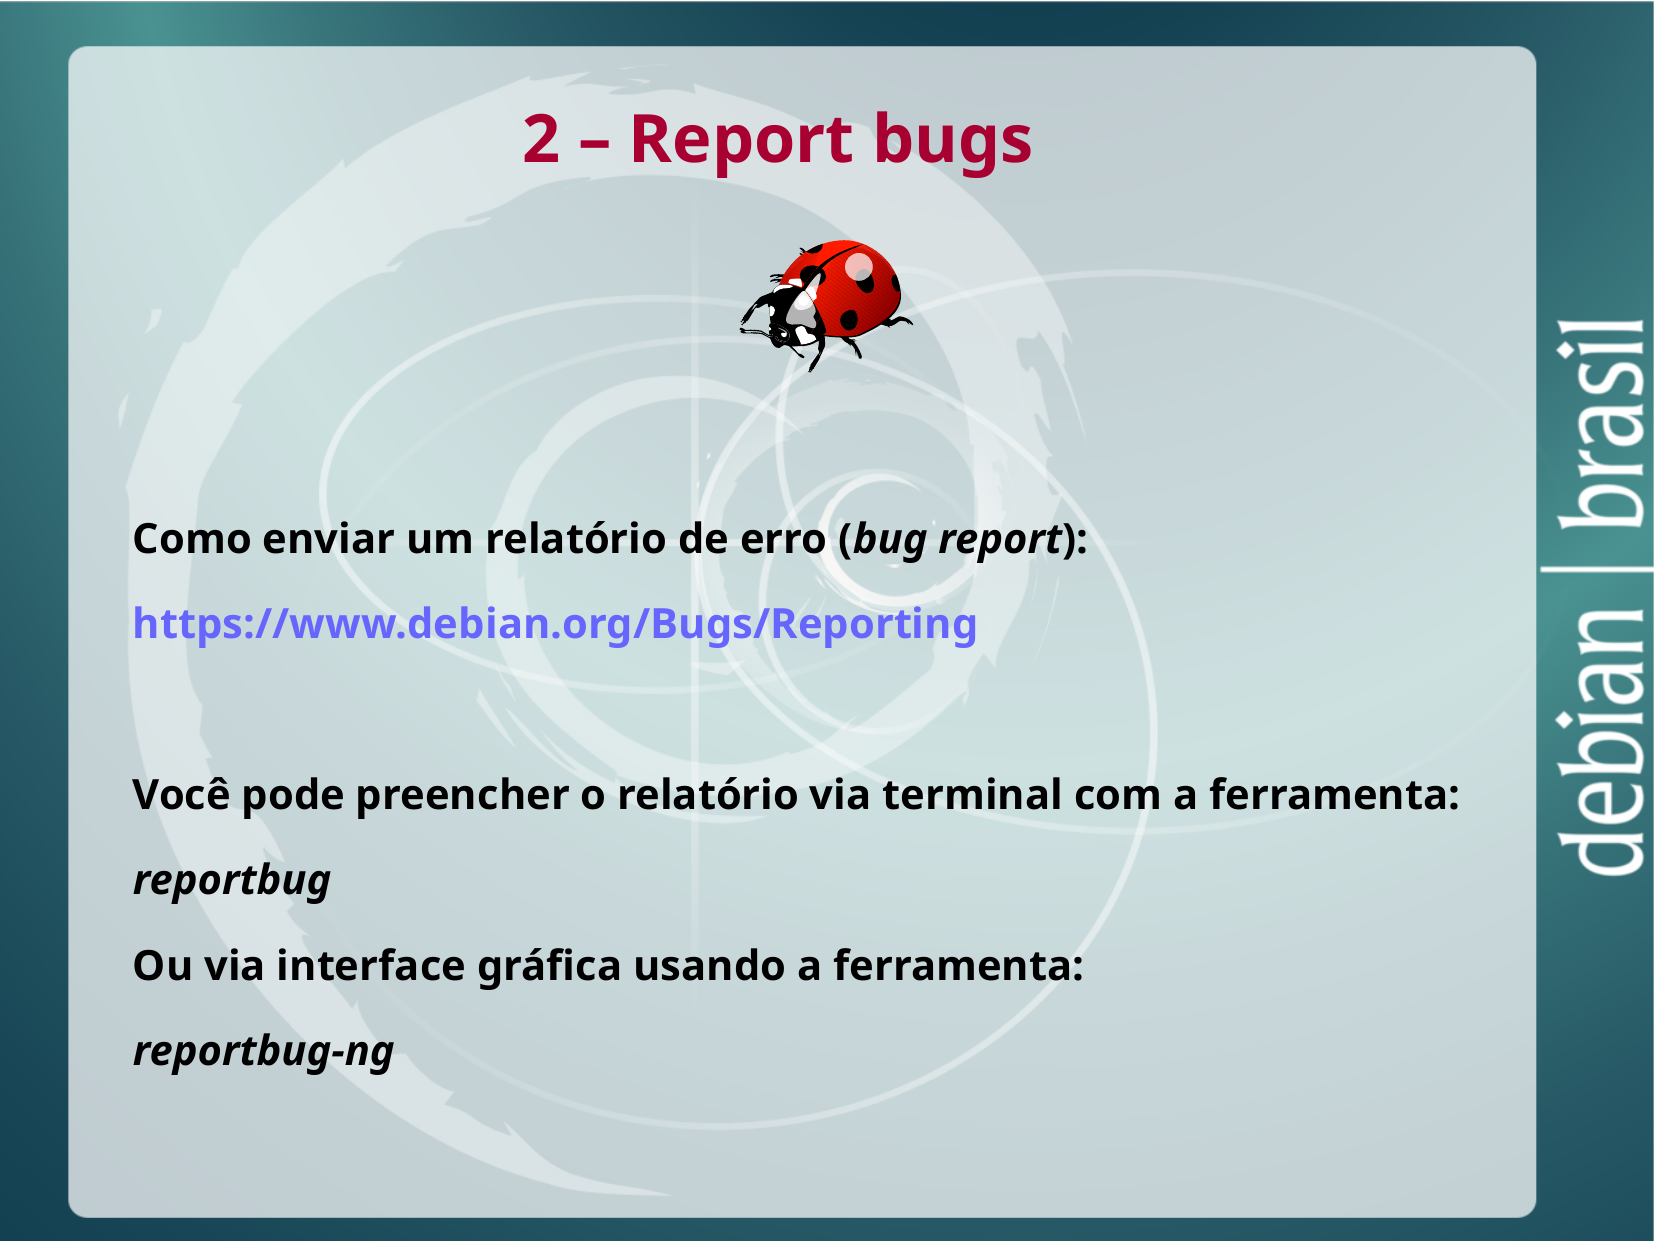

2 – Report bugs
Como enviar um relatório de erro (bug report):
https://www.debian.org/Bugs/Reporting
Você pode preencher o relatório via terminal com a ferramenta:
reportbug
Ou via interface gráfica usando a ferramenta:
reportbug-ng